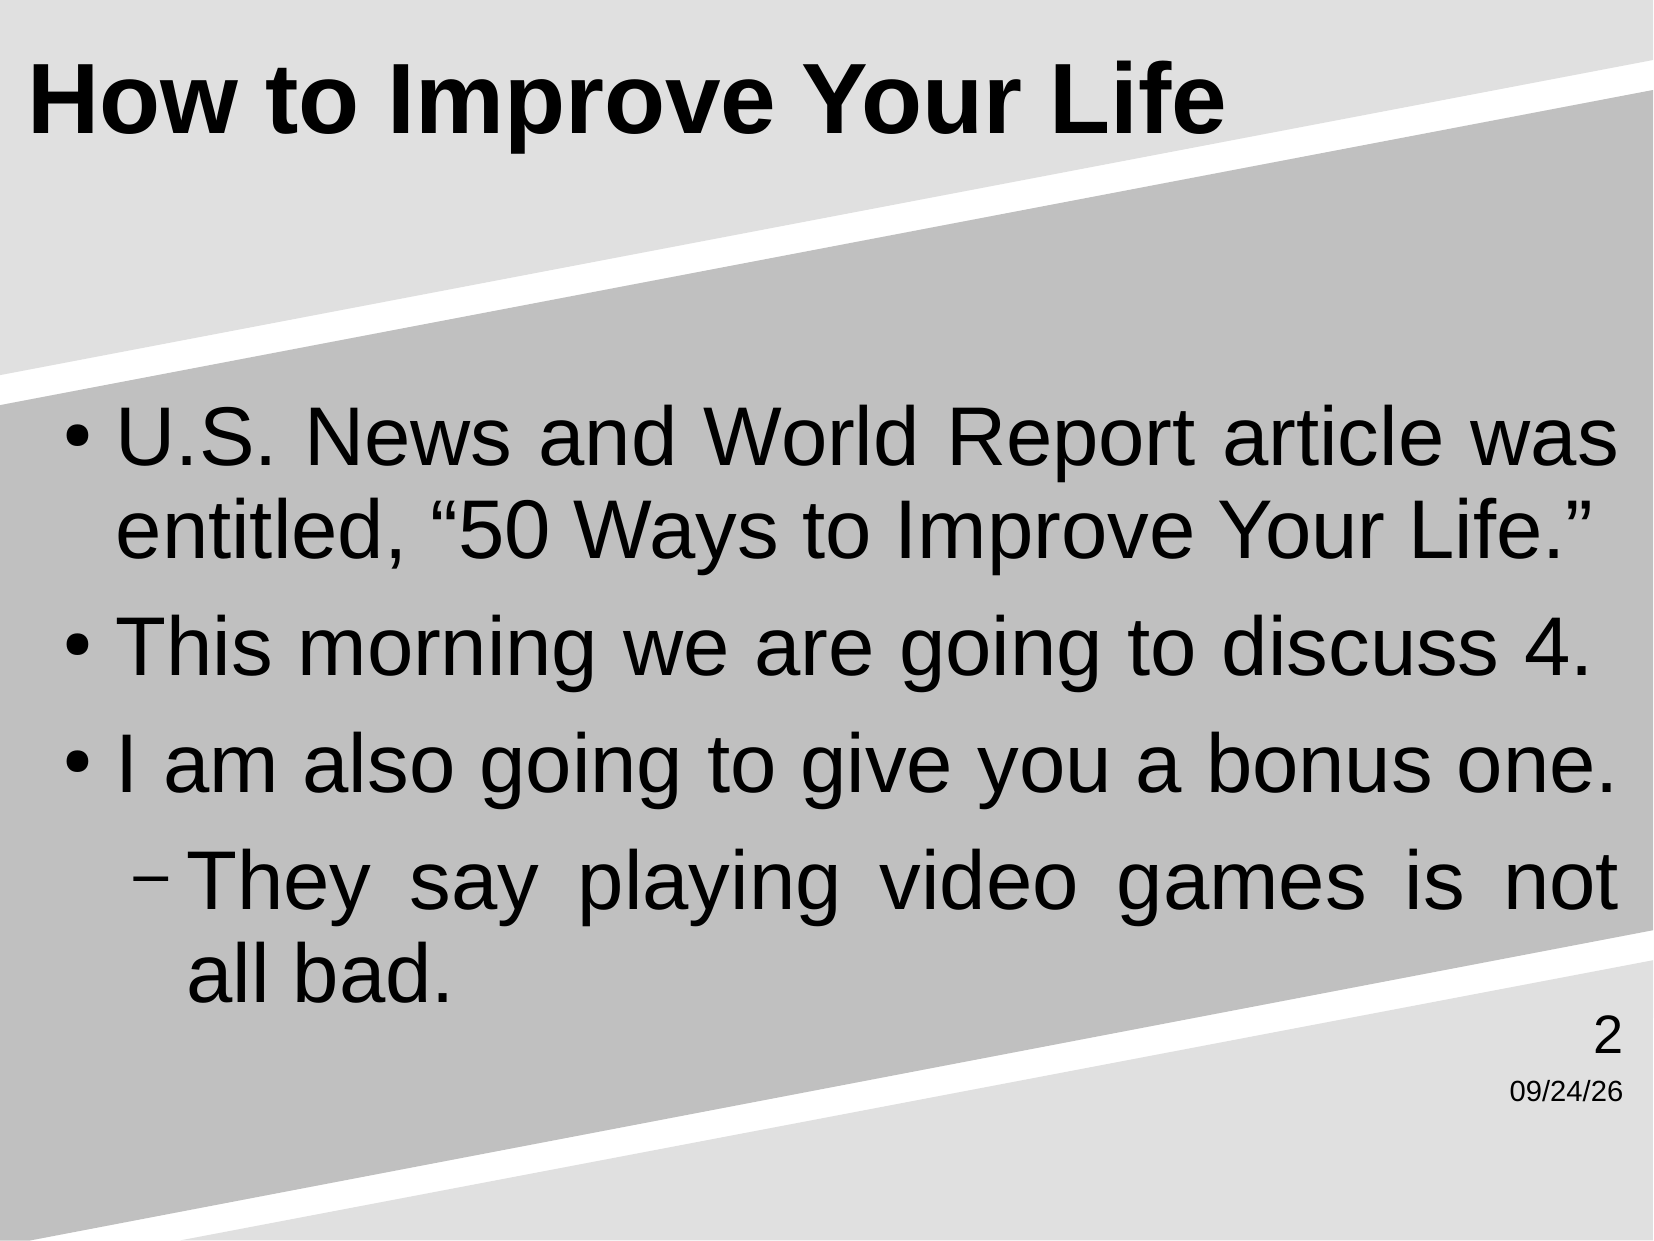

# How to Improve Your Life
U.S. News and World Report article was entitled, “50 Ways to Improve Your Life.”
This morning we are going to discuss 4.
I am also going to give you a bonus one.
They say playing video games is not all bad.
2